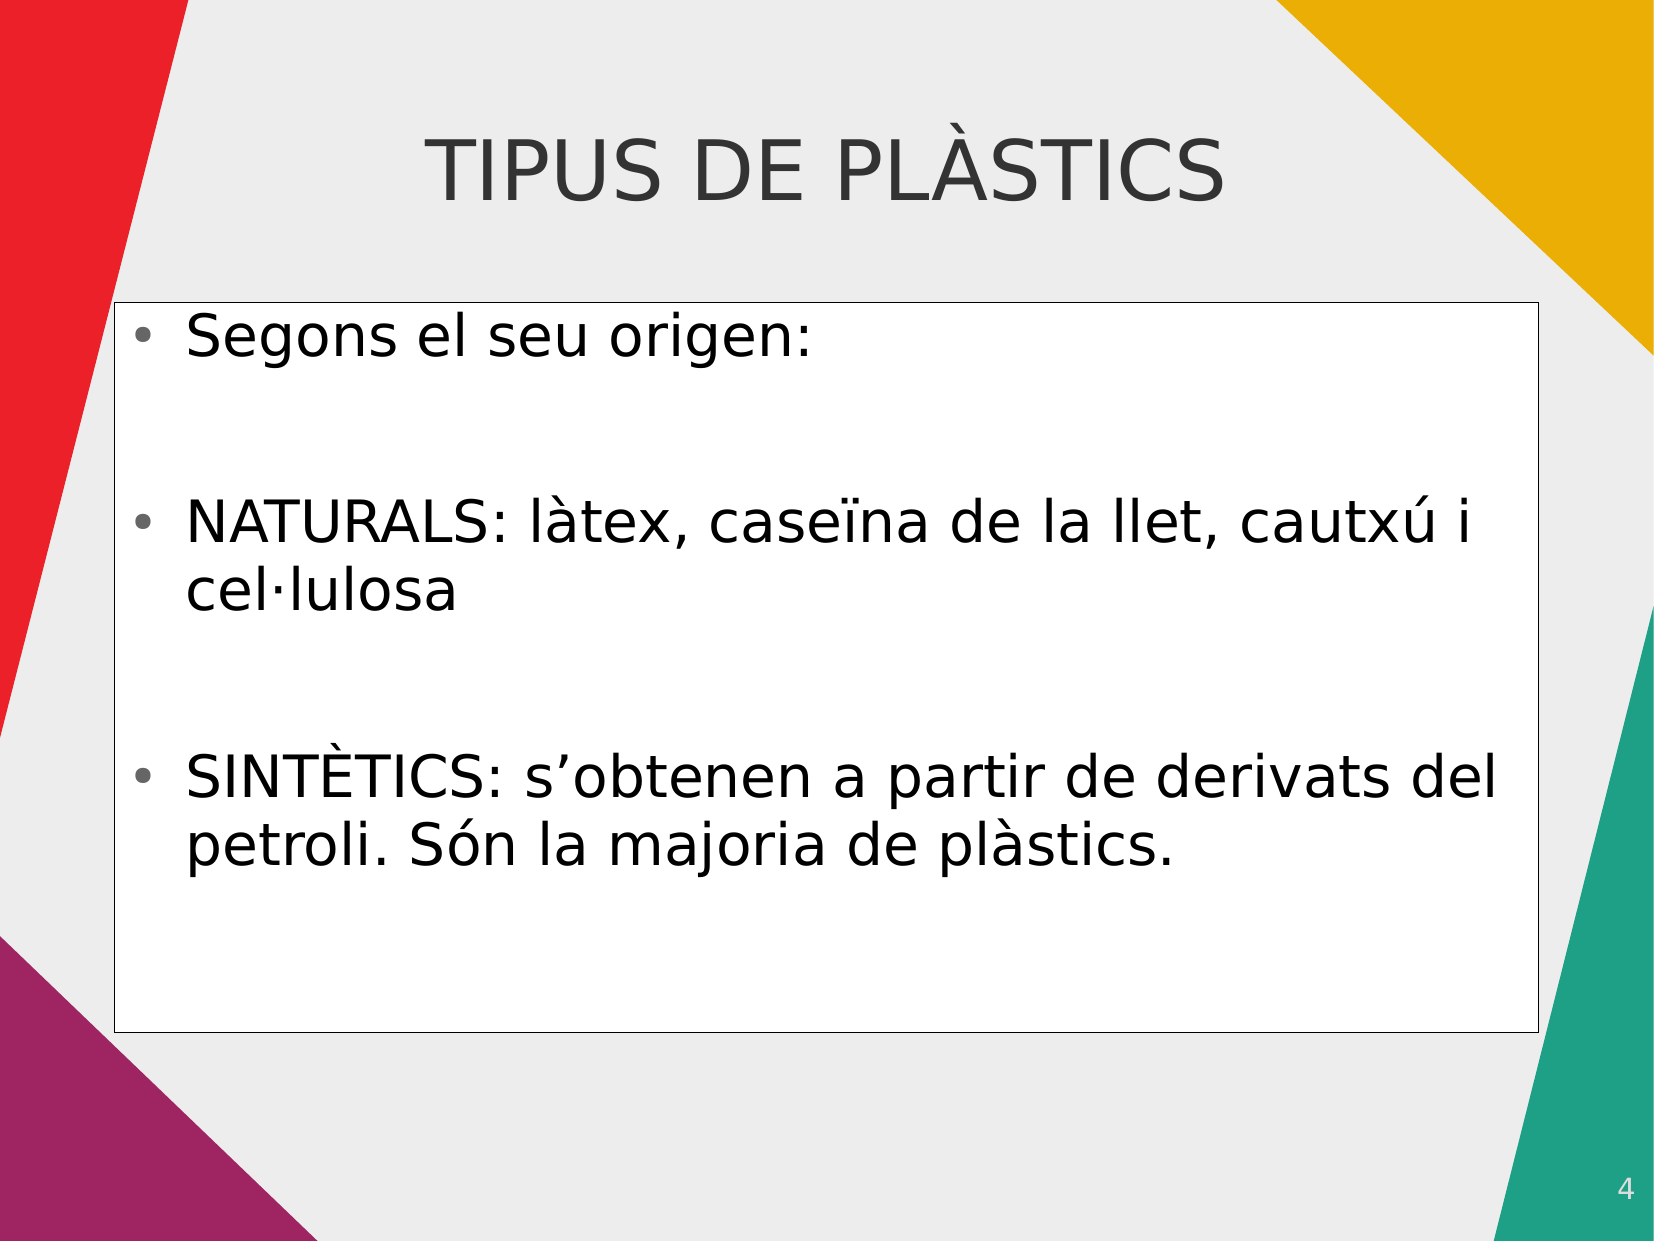

# TIPUS DE PLÀSTICS
Segons el seu origen:
NATURALS: làtex, caseïna de la llet, cautxú i cel·lulosa
SINTÈTICS: s’obtenen a partir de derivats del petroli. Són la majoria de plàstics.
4